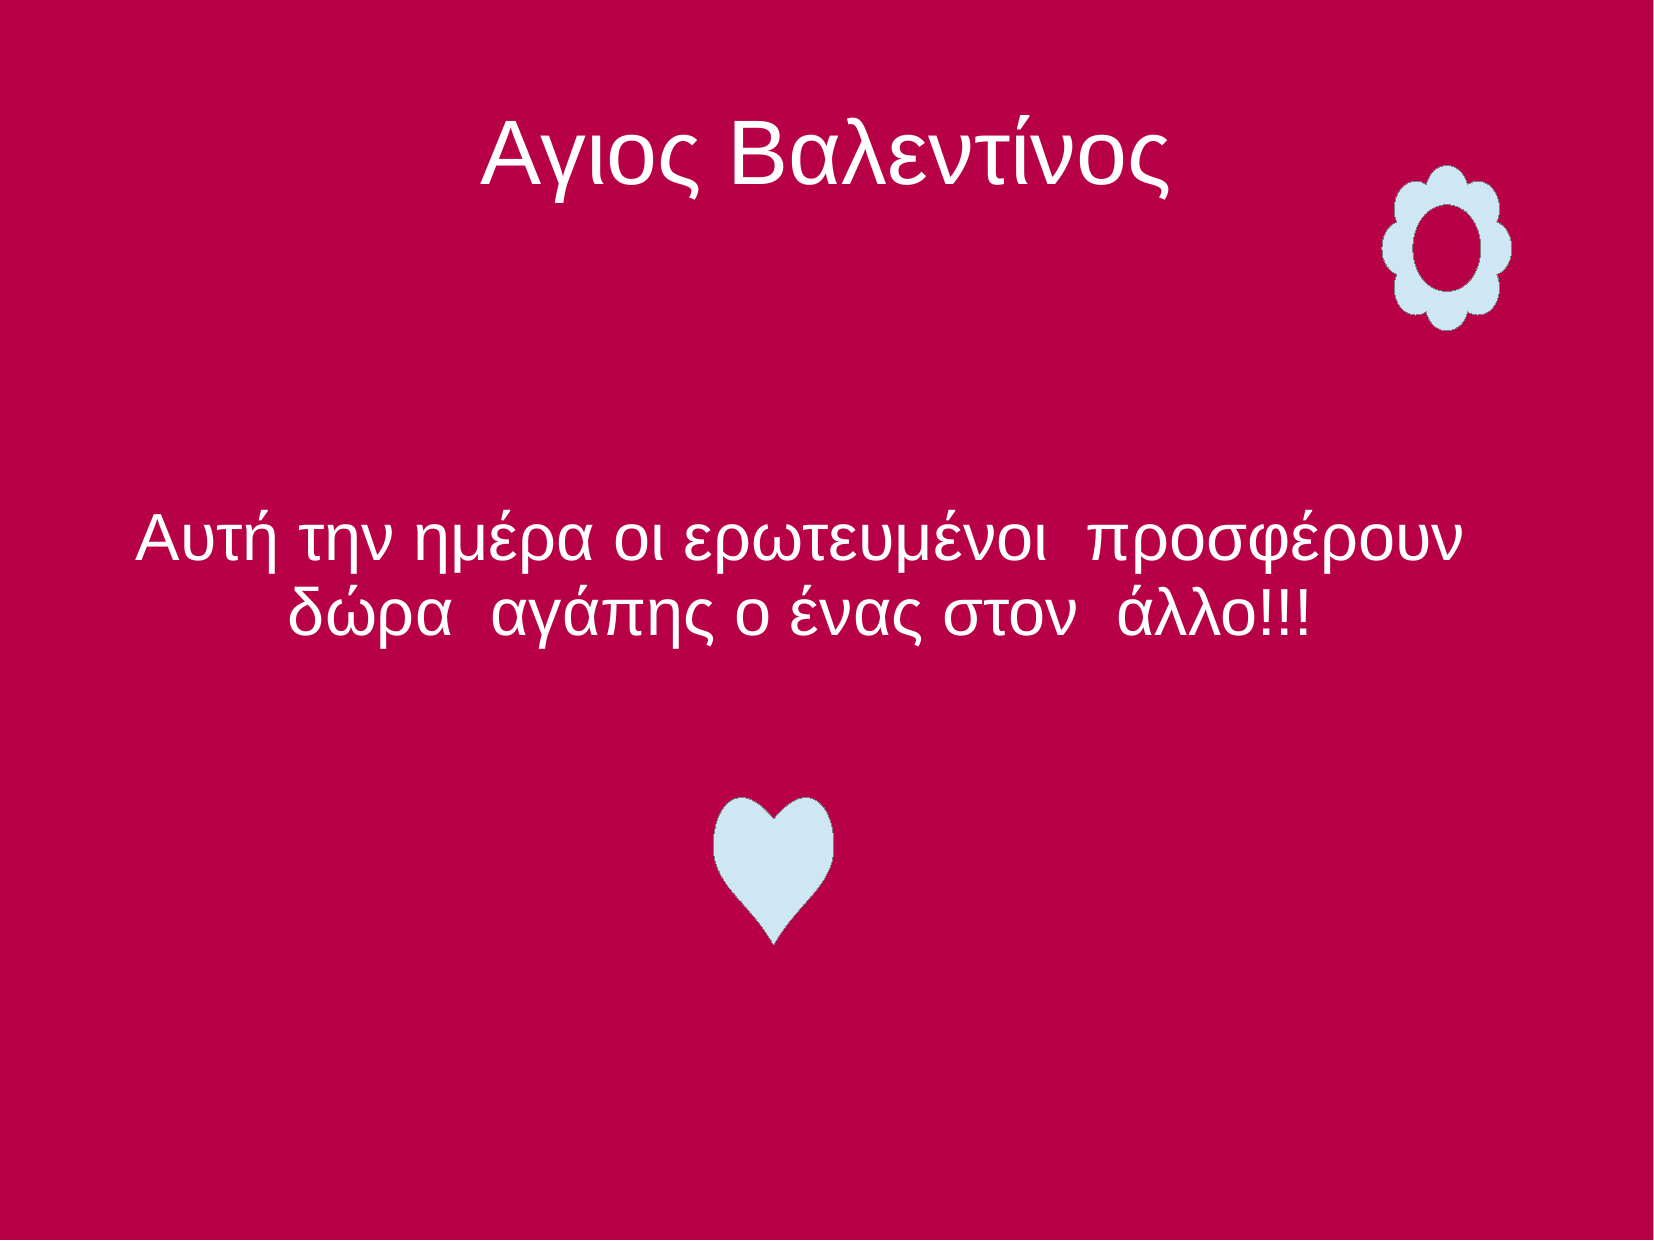

# Αγιος Βαλεντίνος
Αυτή την ημέρα οι ερωτευμένοι προσφέρουν δώρα αγάπης ο ένας στον άλλο!!!